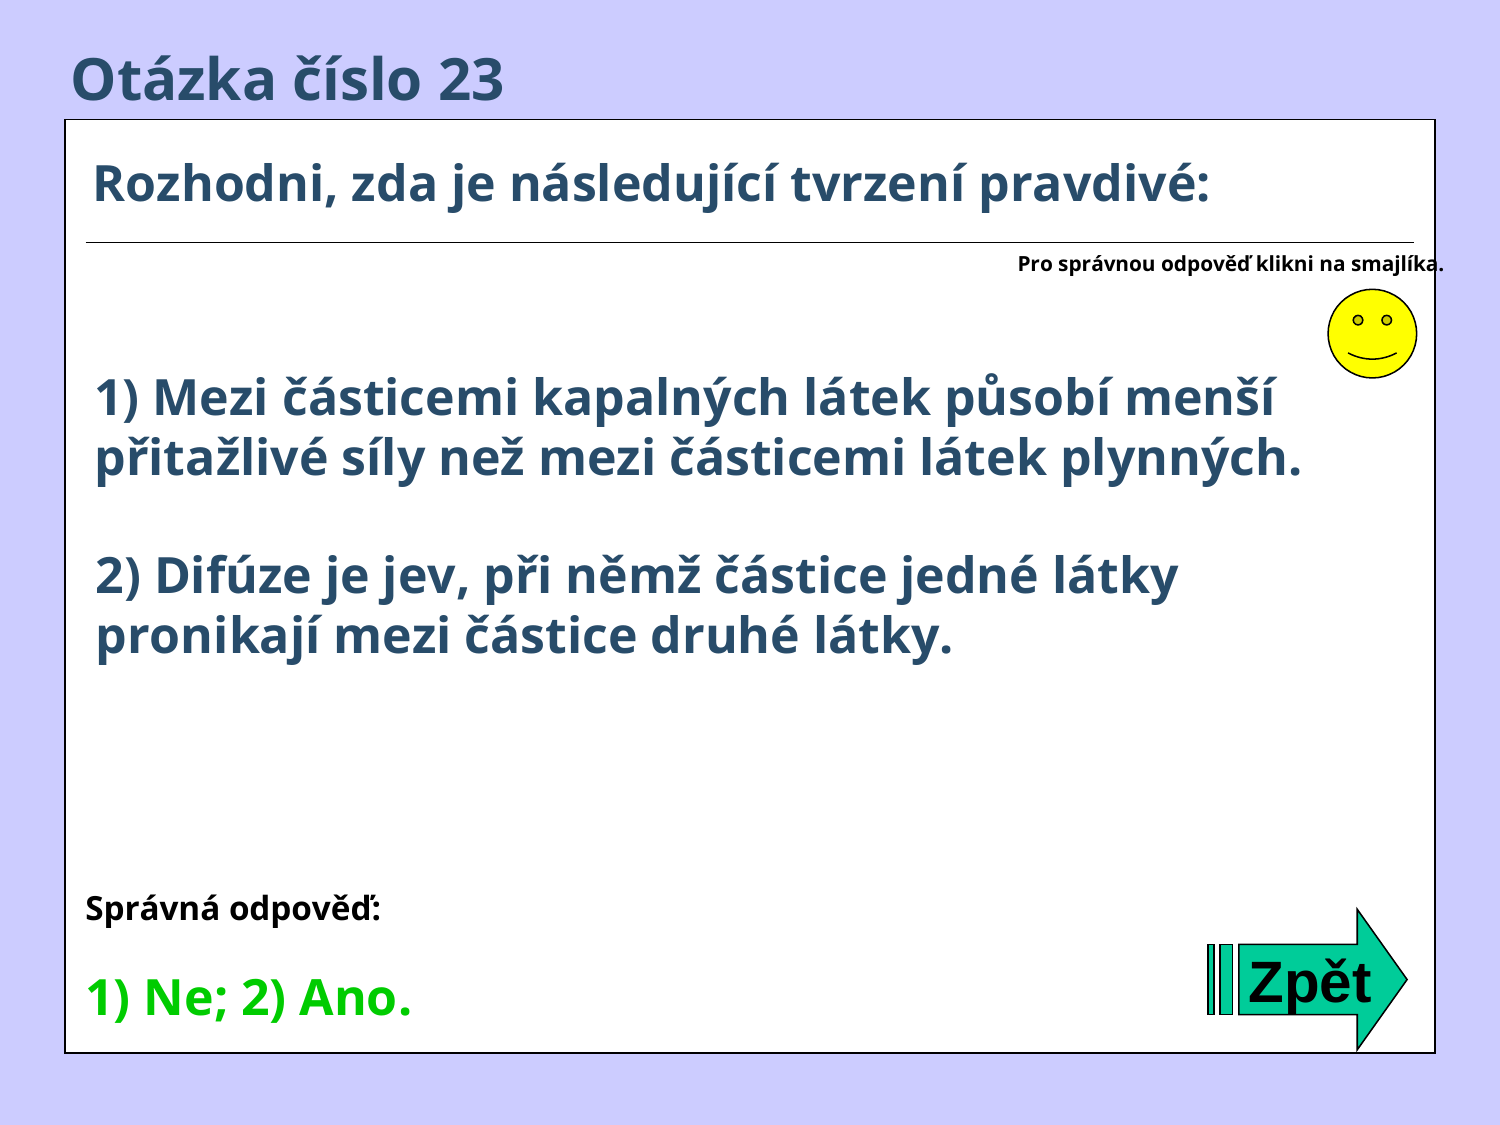

Otázka číslo 23
Rozhodni, zda je následující tvrzení pravdivé:
Pro správnou odpověď klikni na smajlíka.
1) Mezi částicemi kapalných látek působí menší přitažlivé síly než mezi částicemi látek plynných.
2) Difúze je jev, při němž částice jedné látky pronikají mezi částice druhé látky.
Správná odpověď:
Zpět
1) Ne; 2) Ano.